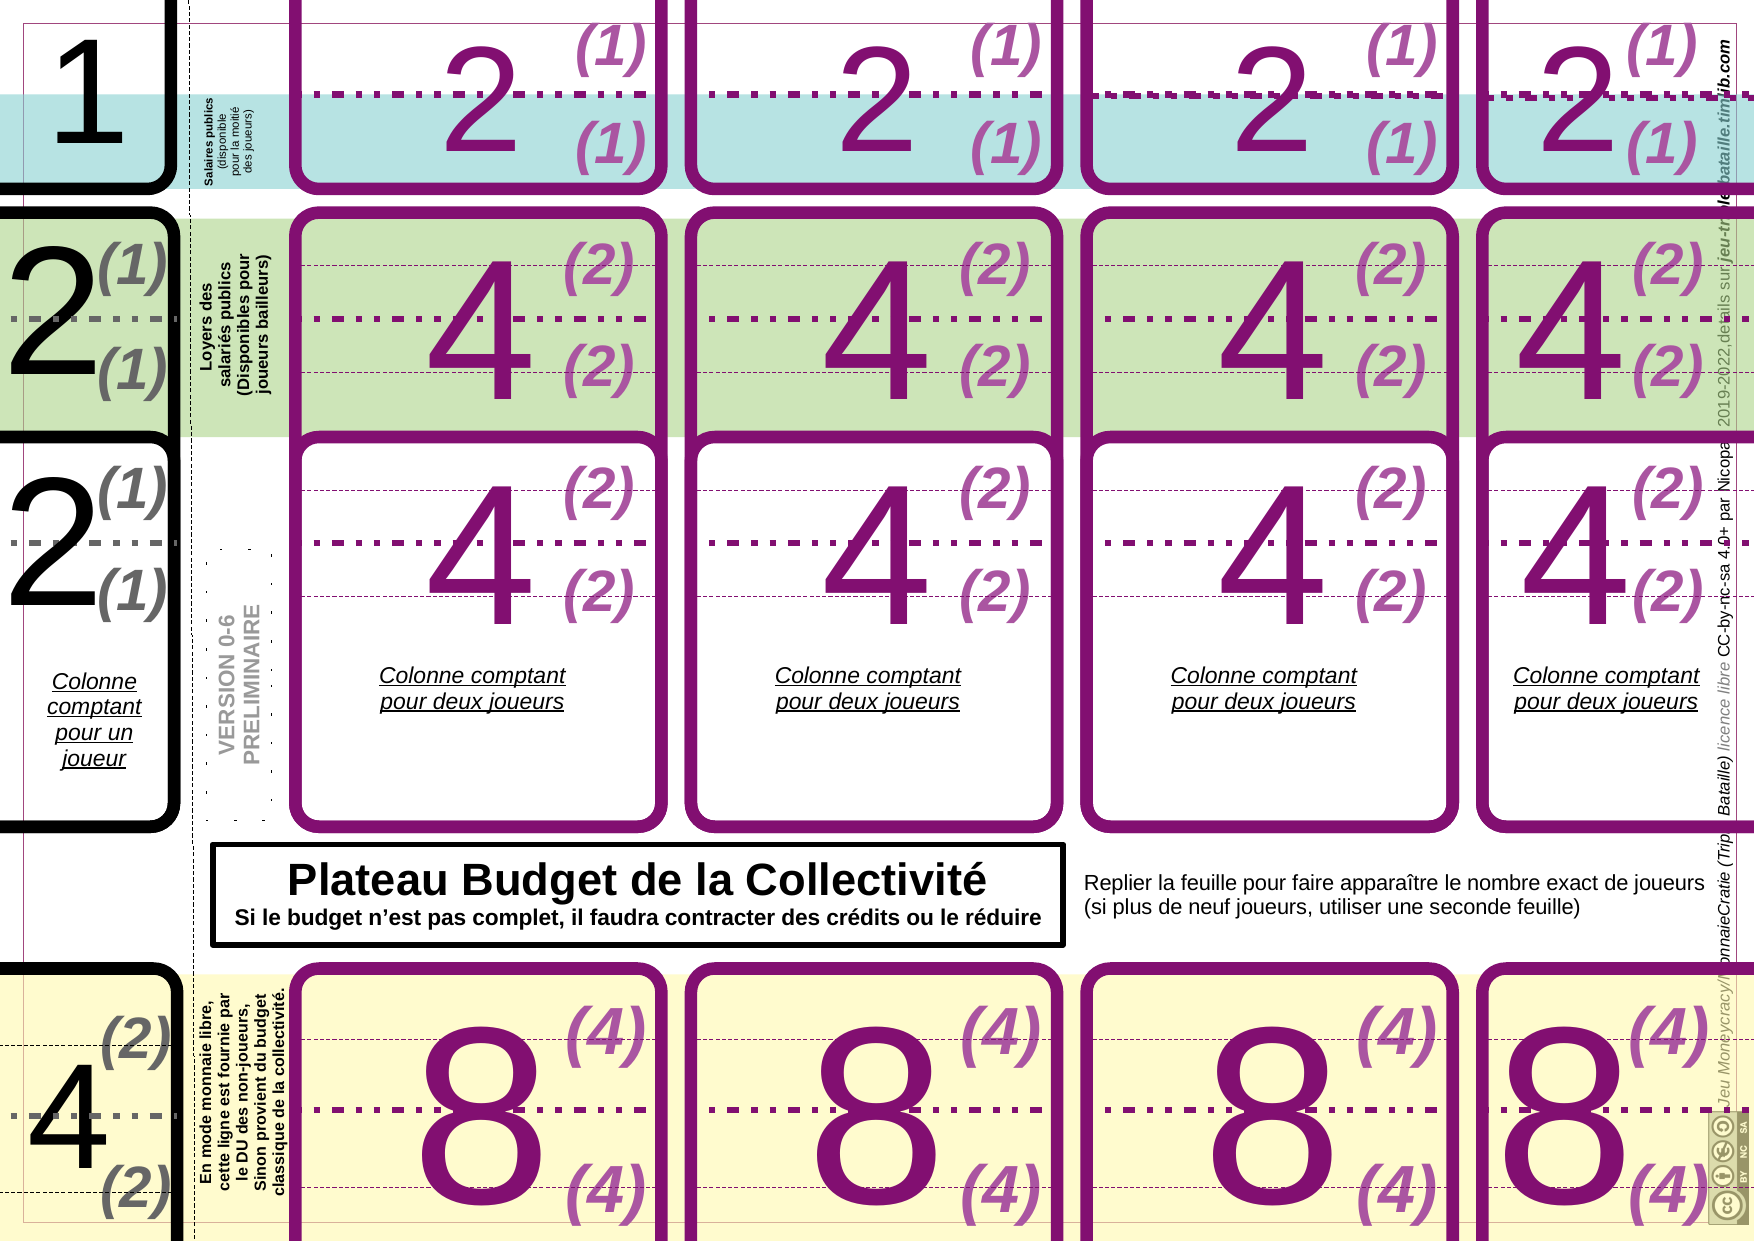

1
2
2
2
 2
(1)
(1)
(1)
(1)
(1)
(1)
(1)
(1)
(1)
(1)
(4)
(4)
Découper ici si jeux avec liasses de cartes non colorées, et supprimer le haut.
(1)
(1)
(1)
(1)
(1)
(1)
(1)
(1)
Salaires publics
(disponible
pour la moitié des joueurs)
2
2
2
2
4
4
4
 4
8
8
(1)
(1)
(2)
(2)
(2)
(2)
(2)
(2)
(2)
(2)
(4)
(4)
(4)
(4)
Loyers des
salariés publics
(Disponibles pour joueurs bailleurs)
2
2
4
4
4
 4
(1)
(1)
(2)
(2)
(2)
(2)
(2)
(2)
(2)
(2)
4
(2)
(2)
VERSION 0-6
PRELIMINAIRE
Colonne comptant pour deux joueurs
Colonne comptant pour deux joueurs
Colonne comptant pour deux joueurs
Colonne comptant pour deux joueurs
Colonne comptant pour deux joueurs
Colonne comptant pour deux joueurs
Colonne
comptant
pour un
joueur
VERSION 0-5 PRELIMINAIRE
Replier la feuille pour faire apparaître le nombre exact de joueurs
(si plus de neuf joueurs, utiliser une seconde feuille)
Plateau Budget de la Collectivité
Si le budget n’est pas complet, il faudra contracter des crédits ou le réduire
4
4
 4
(2)
(2)
(2)
(2)
(2)
(2)
# 4
8
8
8
8
2
(4)
(4)
(4)
(4)
(4)
(4)
(4)
(4)
(1)
(1)
(2)
(2)
En mode monnaie libre,
cette ligne est fournie par
le DU des non-joueurs,
Sinon provient du budget classique de la collectivité.
4
4
 4
(2)
(2)
(2)
(2)
(2)
(2)
Colonne comptant pour deux joueurs
Colonne comptant pour deux joueurs
Colonne comptant pour deux joueurs